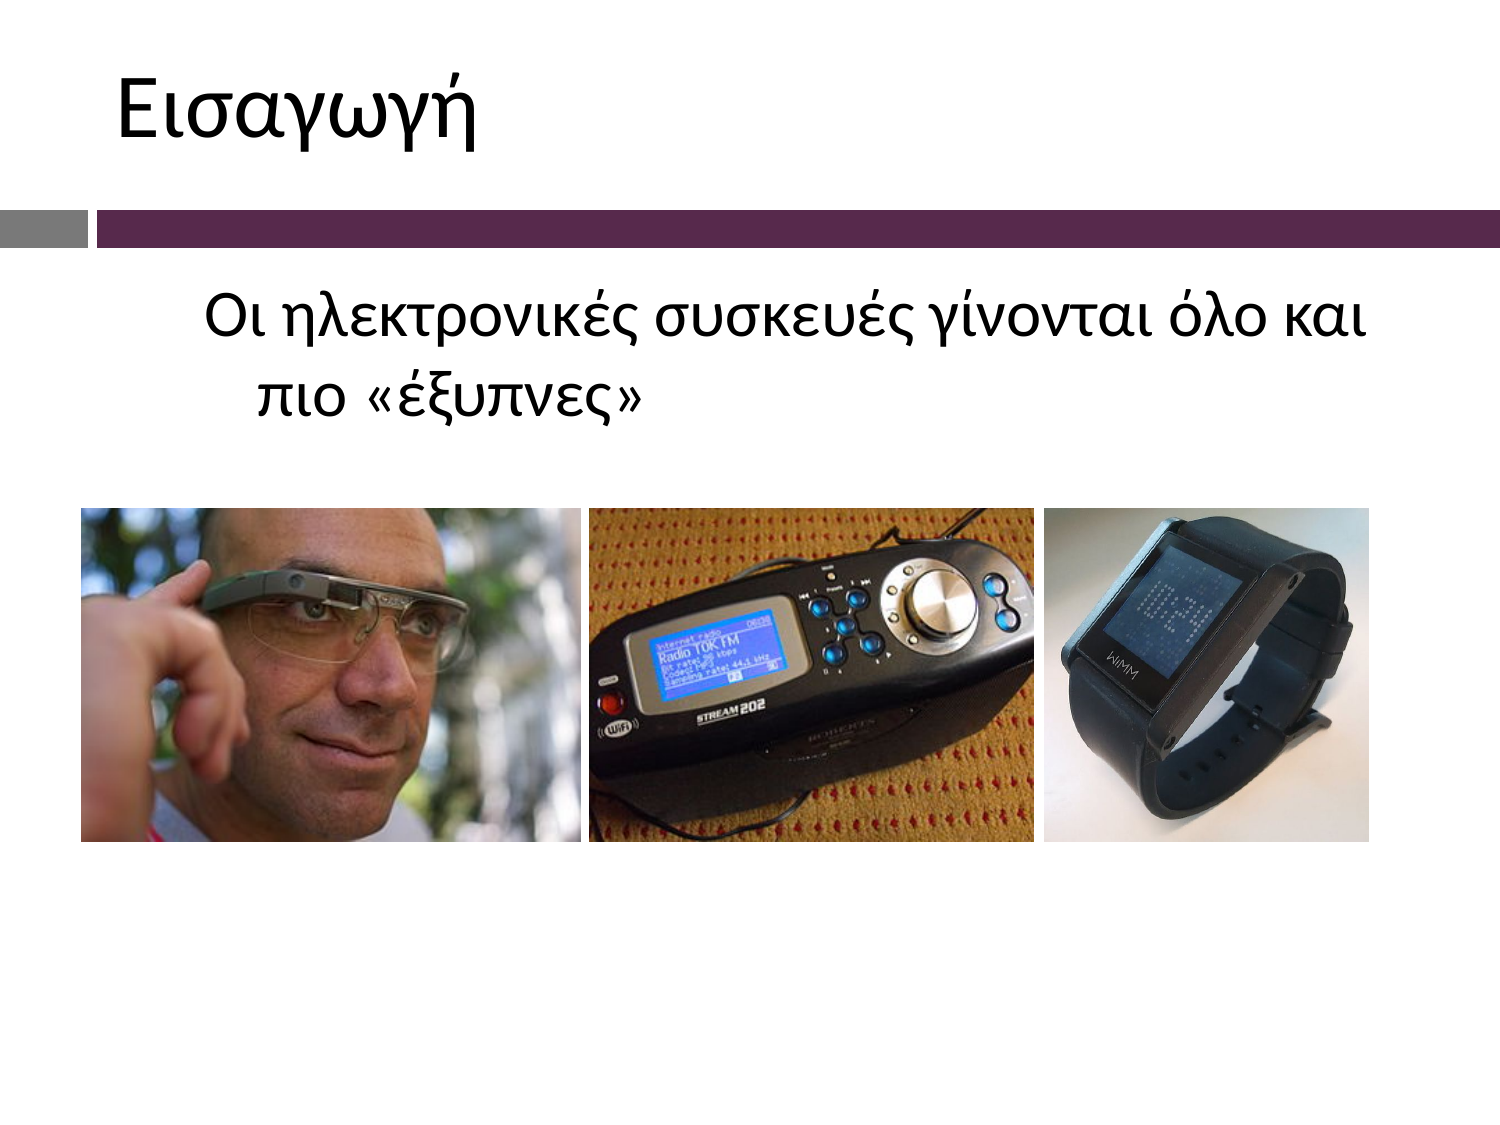

# Εισαγωγή
Οι ηλεκτρονικές συσκευές γίνονται όλο και πιο «έξυπνες»